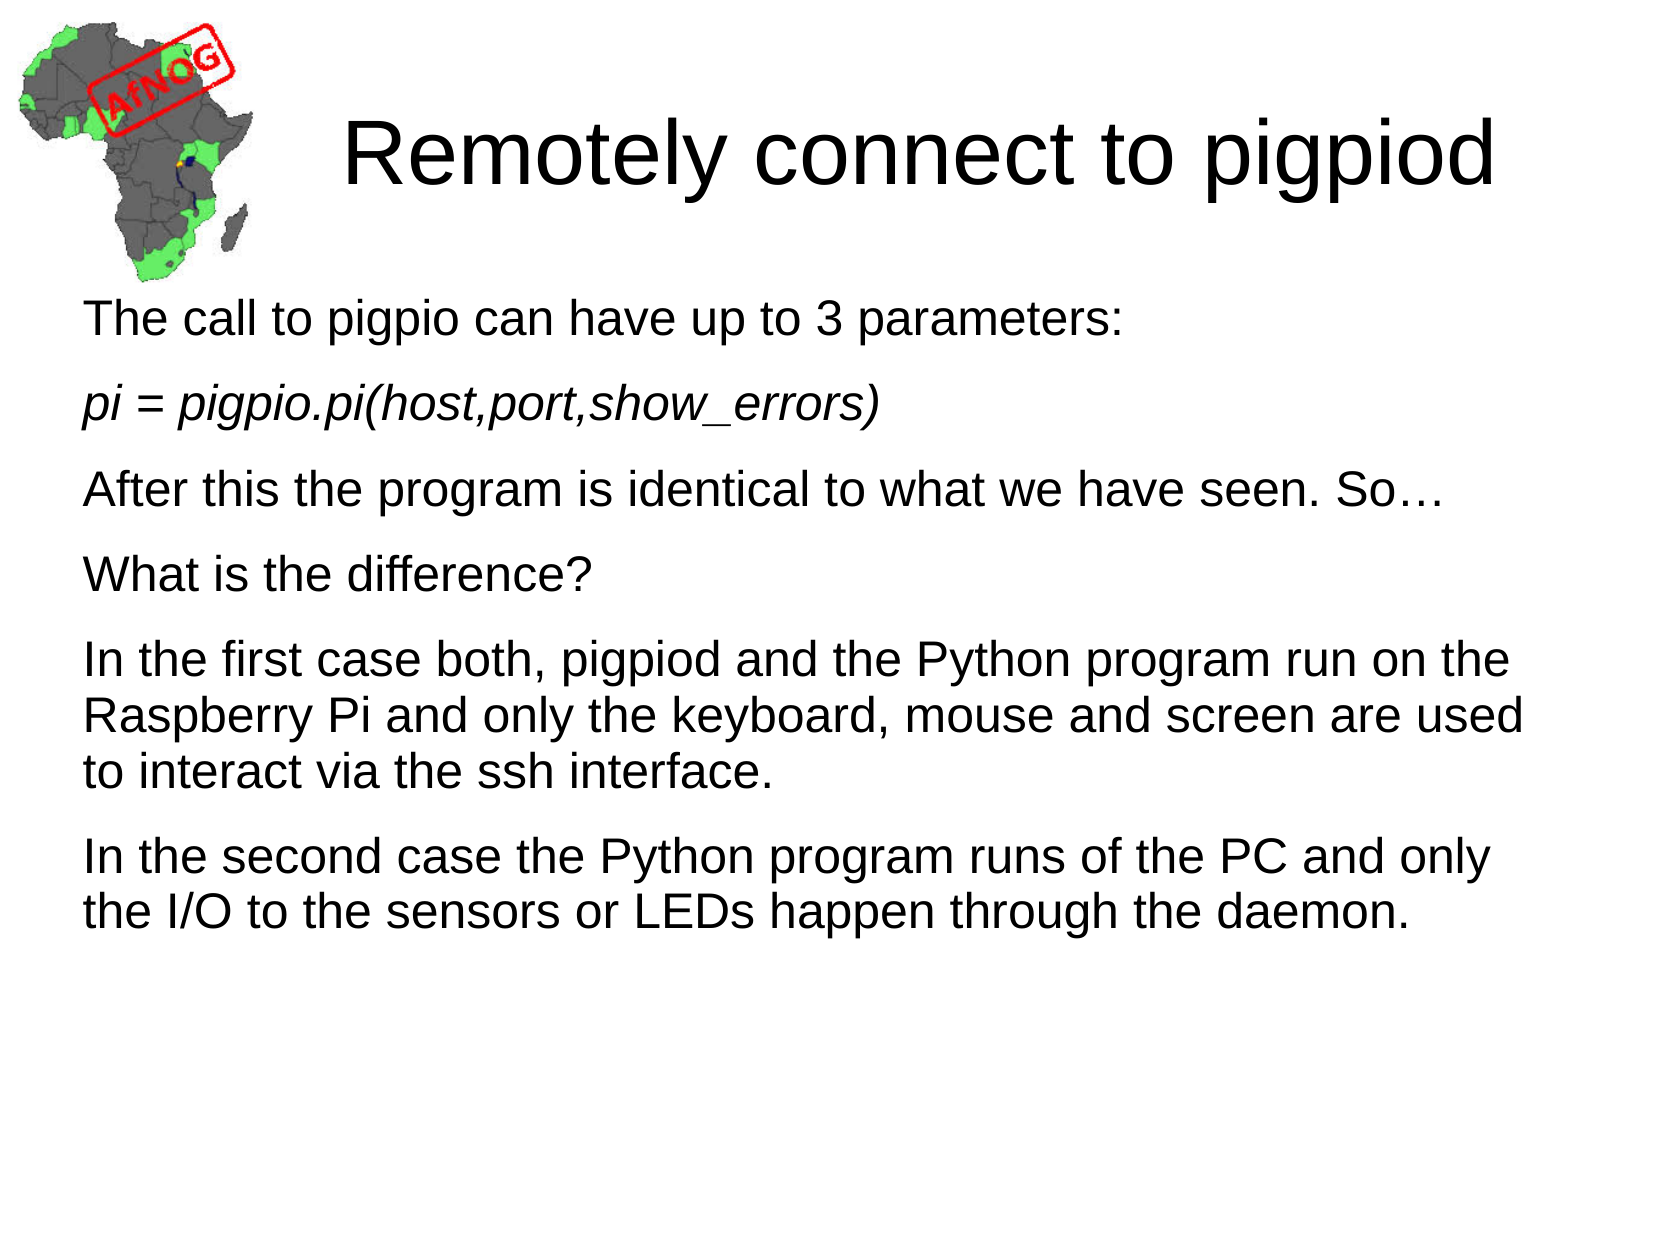

# Remotely connect to pigpiod
The call to pigpio can have up to 3 parameters:
pi = pigpio.pi(host,port,show_errors)
After this the program is identical to what we have seen. So…
What is the difference?
In the first case both, pigpiod and the Python program run on the Raspberry Pi and only the keyboard, mouse and screen are used to interact via the ssh interface.
In the second case the Python program runs of the PC and only the I/O to the sensors or LEDs happen through the daemon.